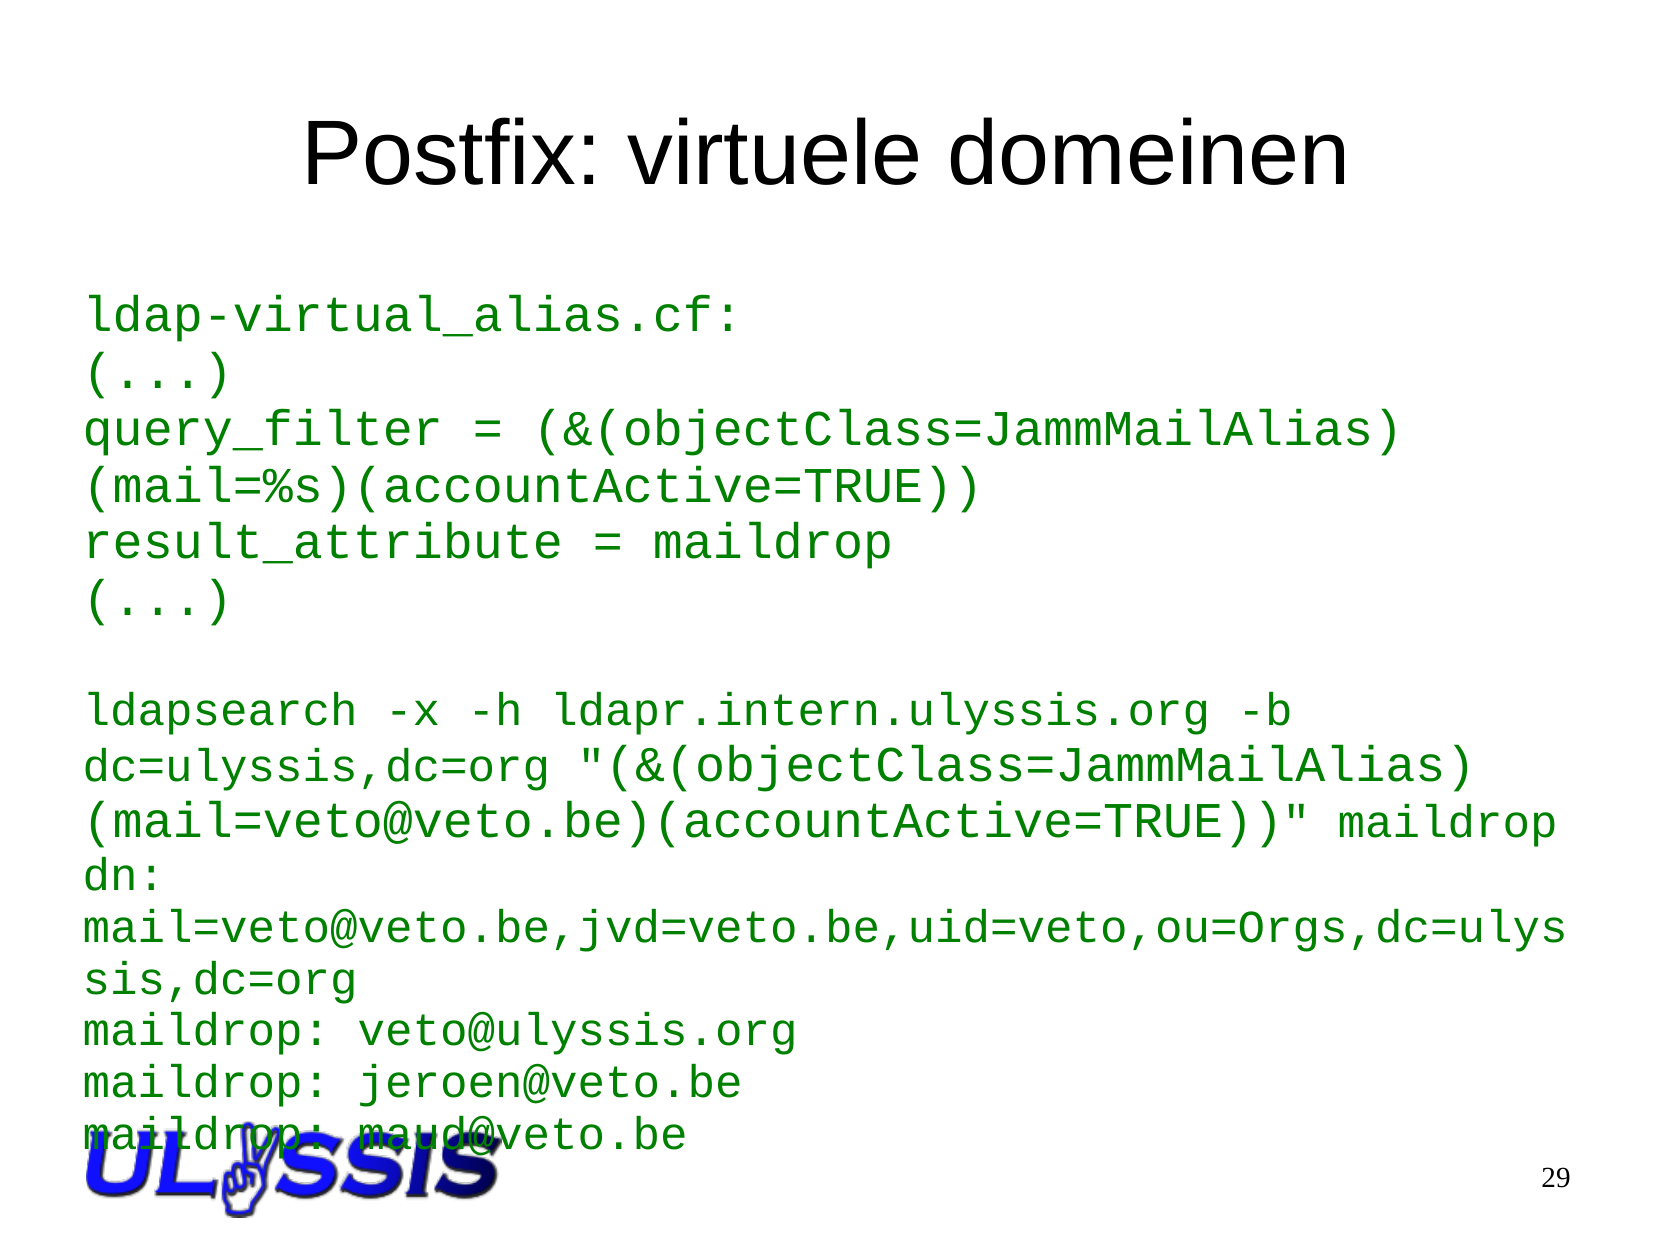

# Postfix: virtuele domeinen
ldap-virtual_alias.cf:
(...)
query_filter = (&(objectClass=JammMailAlias)(mail=%s)(accountActive=TRUE))
result_attribute = maildrop
(...)
ldapsearch -x -h ldapr.intern.ulyssis.org -b dc=ulyssis,dc=org "(&(objectClass=JammMailAlias)(mail=veto@veto.be)(accountActive=TRUE))" maildrop
dn: mail=veto@veto.be,jvd=veto.be,uid=veto,ou=Orgs,dc=ulyssis,dc=org
maildrop: veto@ulyssis.org
maildrop: jeroen@veto.be
maildrop: maud@veto.be
29